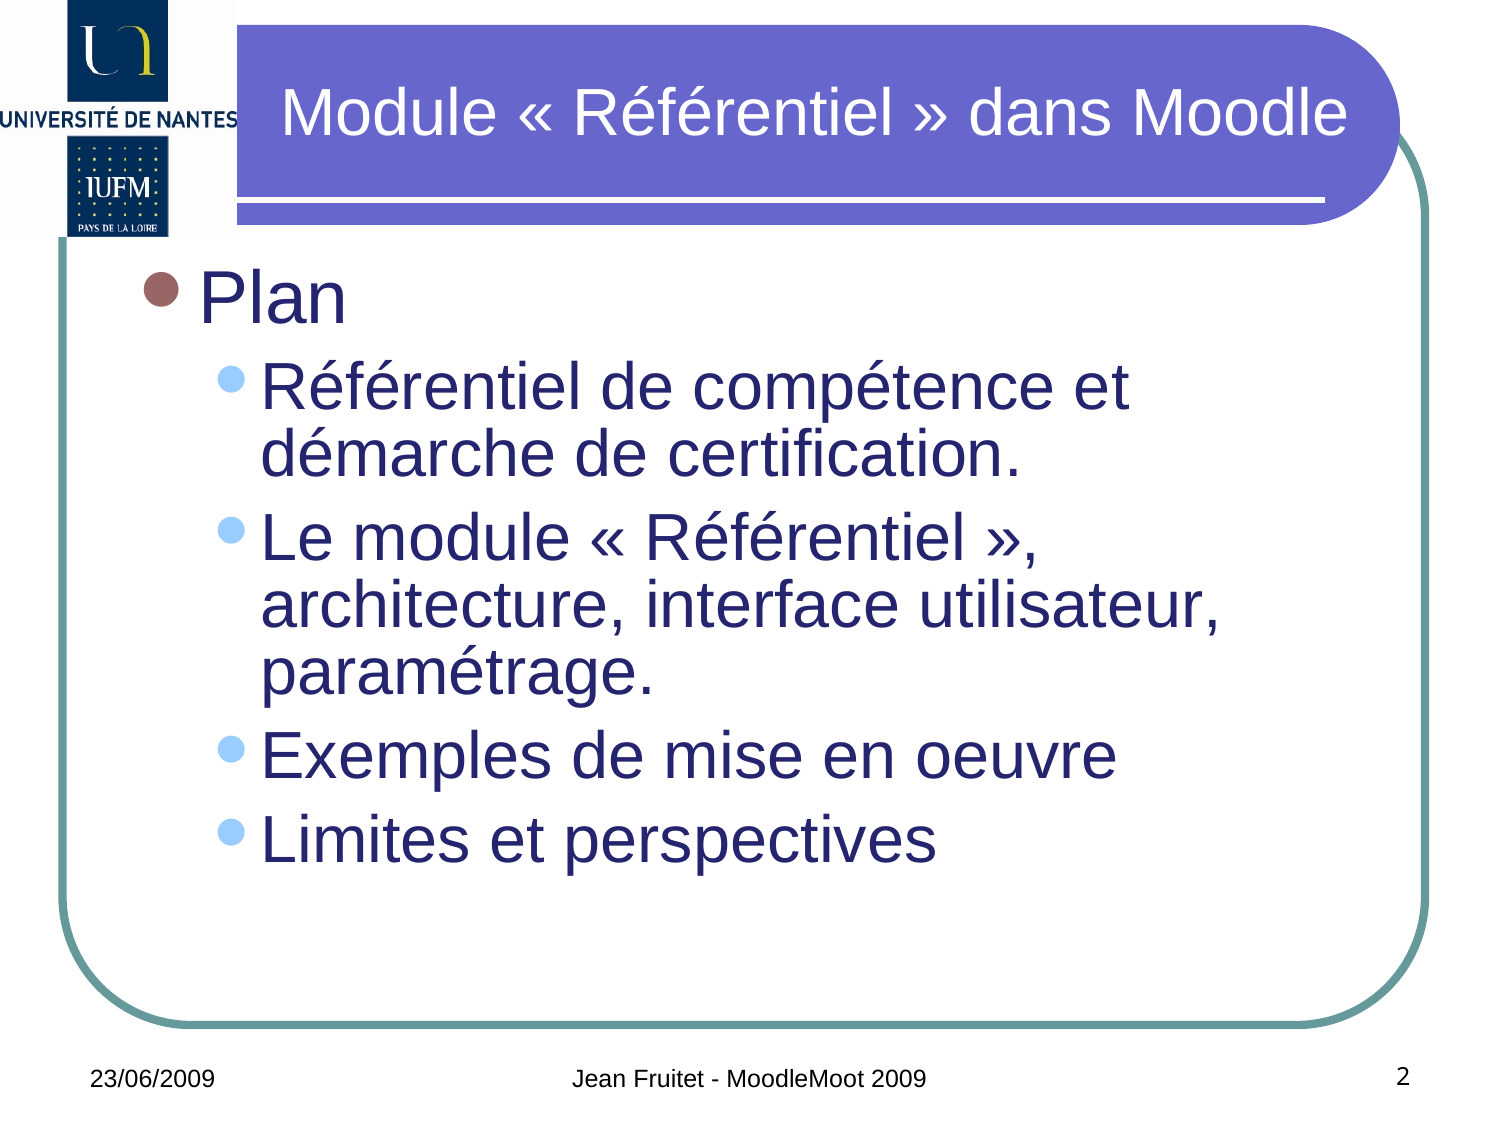

Module « Référentiel » dans Moodle
# Plan
Référentiel de compétence et démarche de certification.
Le module « Référentiel », architecture, interface utilisateur, paramétrage.
Exemples de mise en oeuvre
Limites et perspectives
23/06/2009
Jean Fruitet - MoodleMoot 2009
2